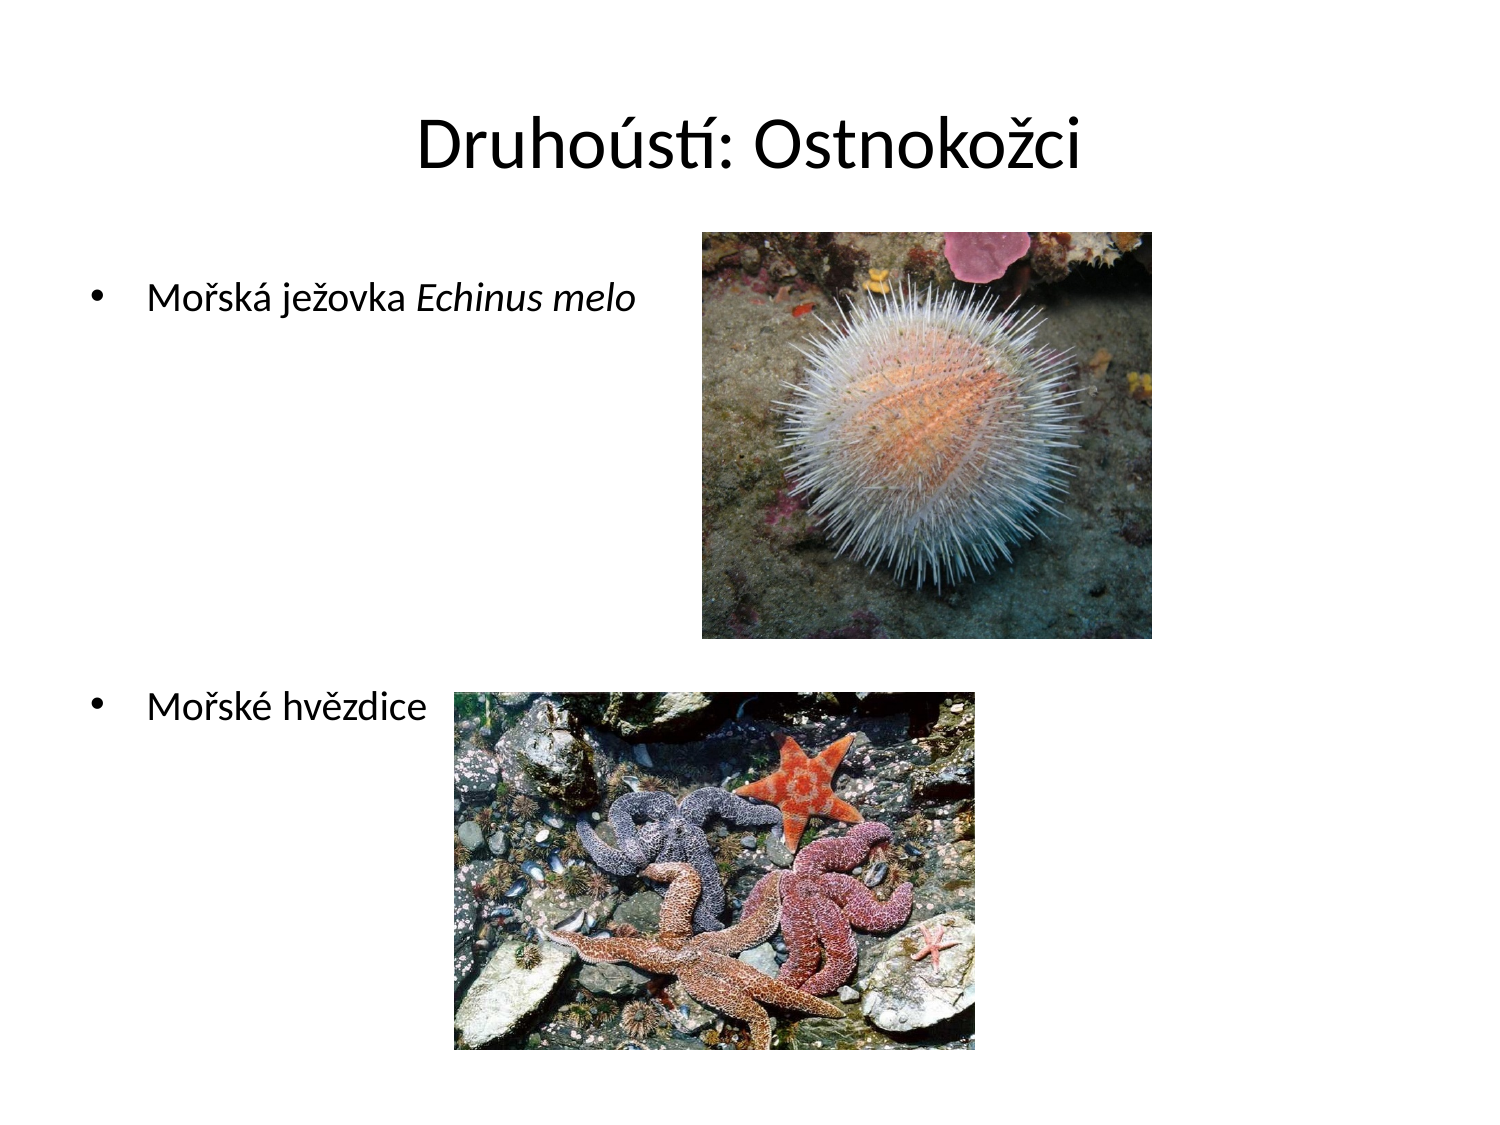

# Druhoústí: Ostnokožci
Mořská ježovka Echinus melo
Mořské hvězdice